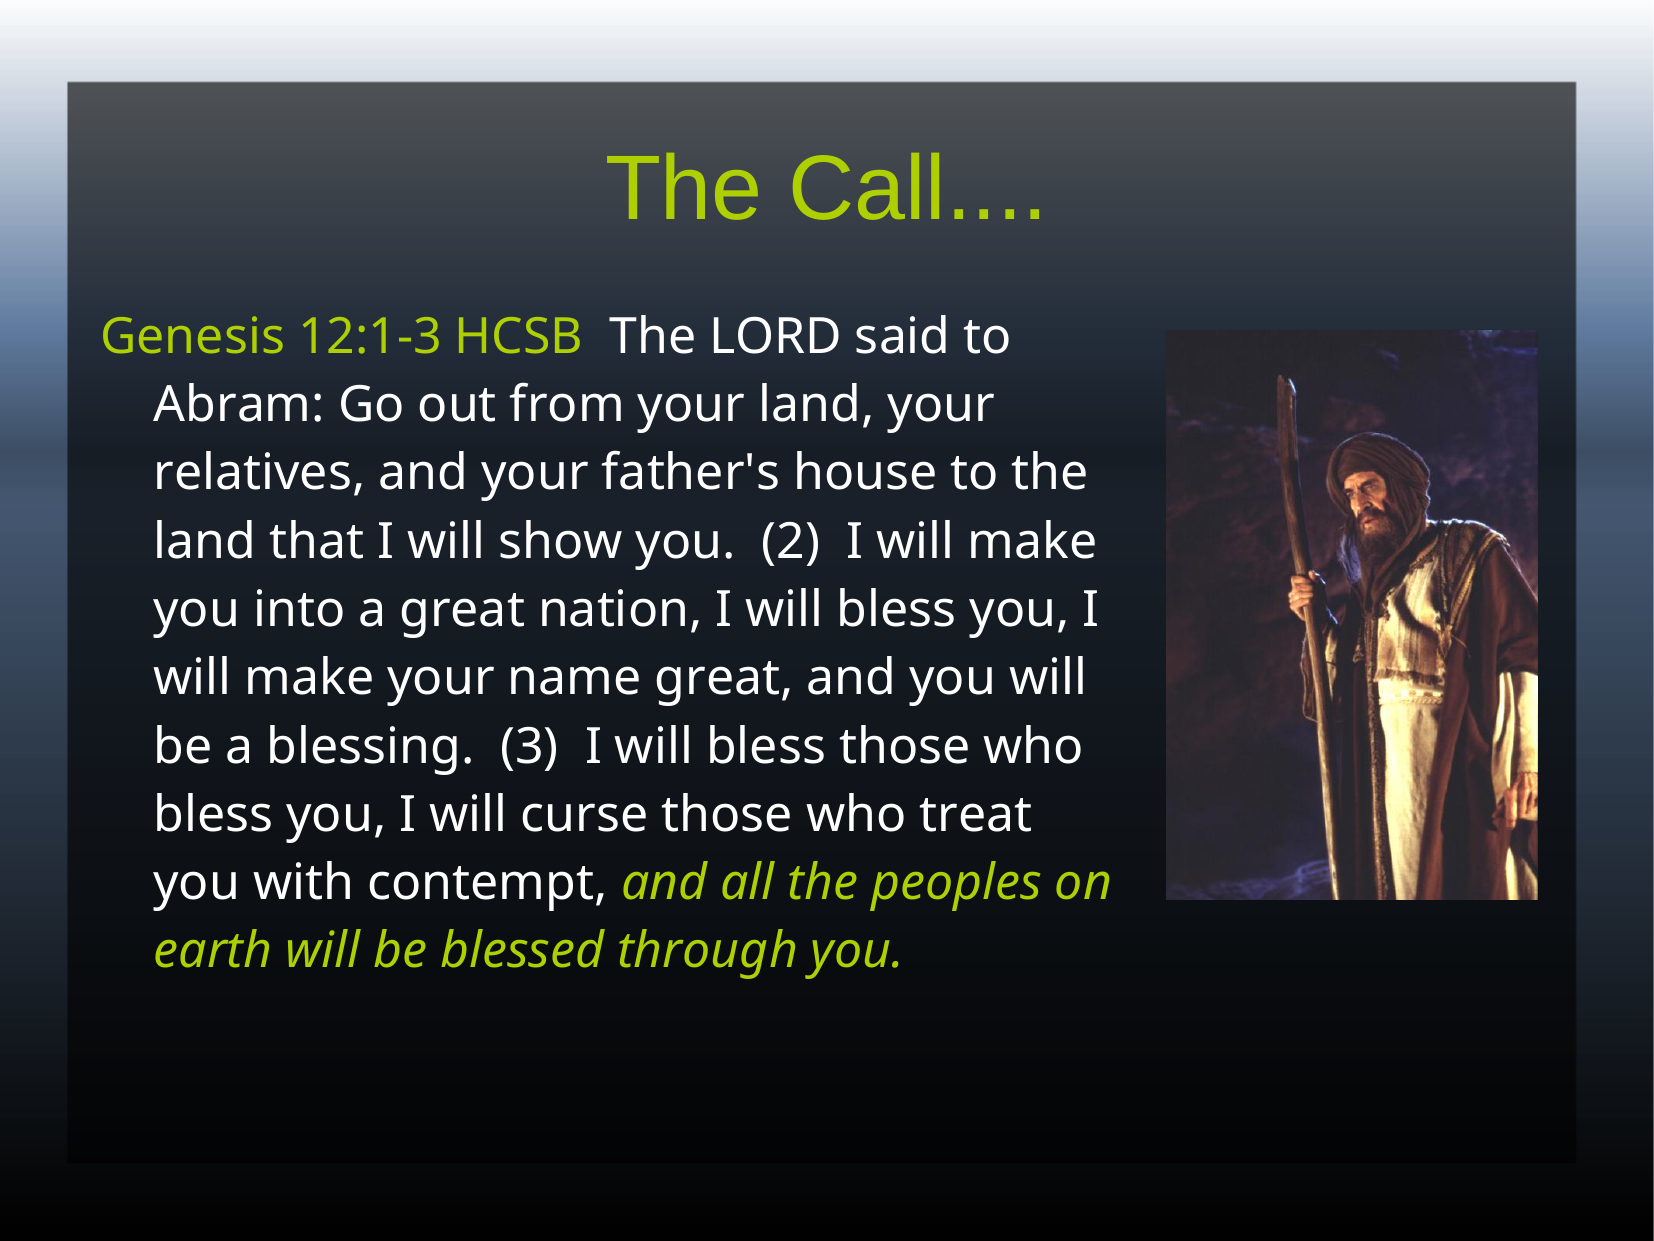

# The Call....
Genesis 12:1-3 HCSB The LORD said to Abram: Go out from your land, your relatives, and your father's house to the land that I will show you. (2) I will make you into a great nation, I will bless you, I will make your name great, and you will be a blessing. (3) I will bless those who bless you, I will curse those who treat you with contempt, and all the peoples on earth will be blessed through you.